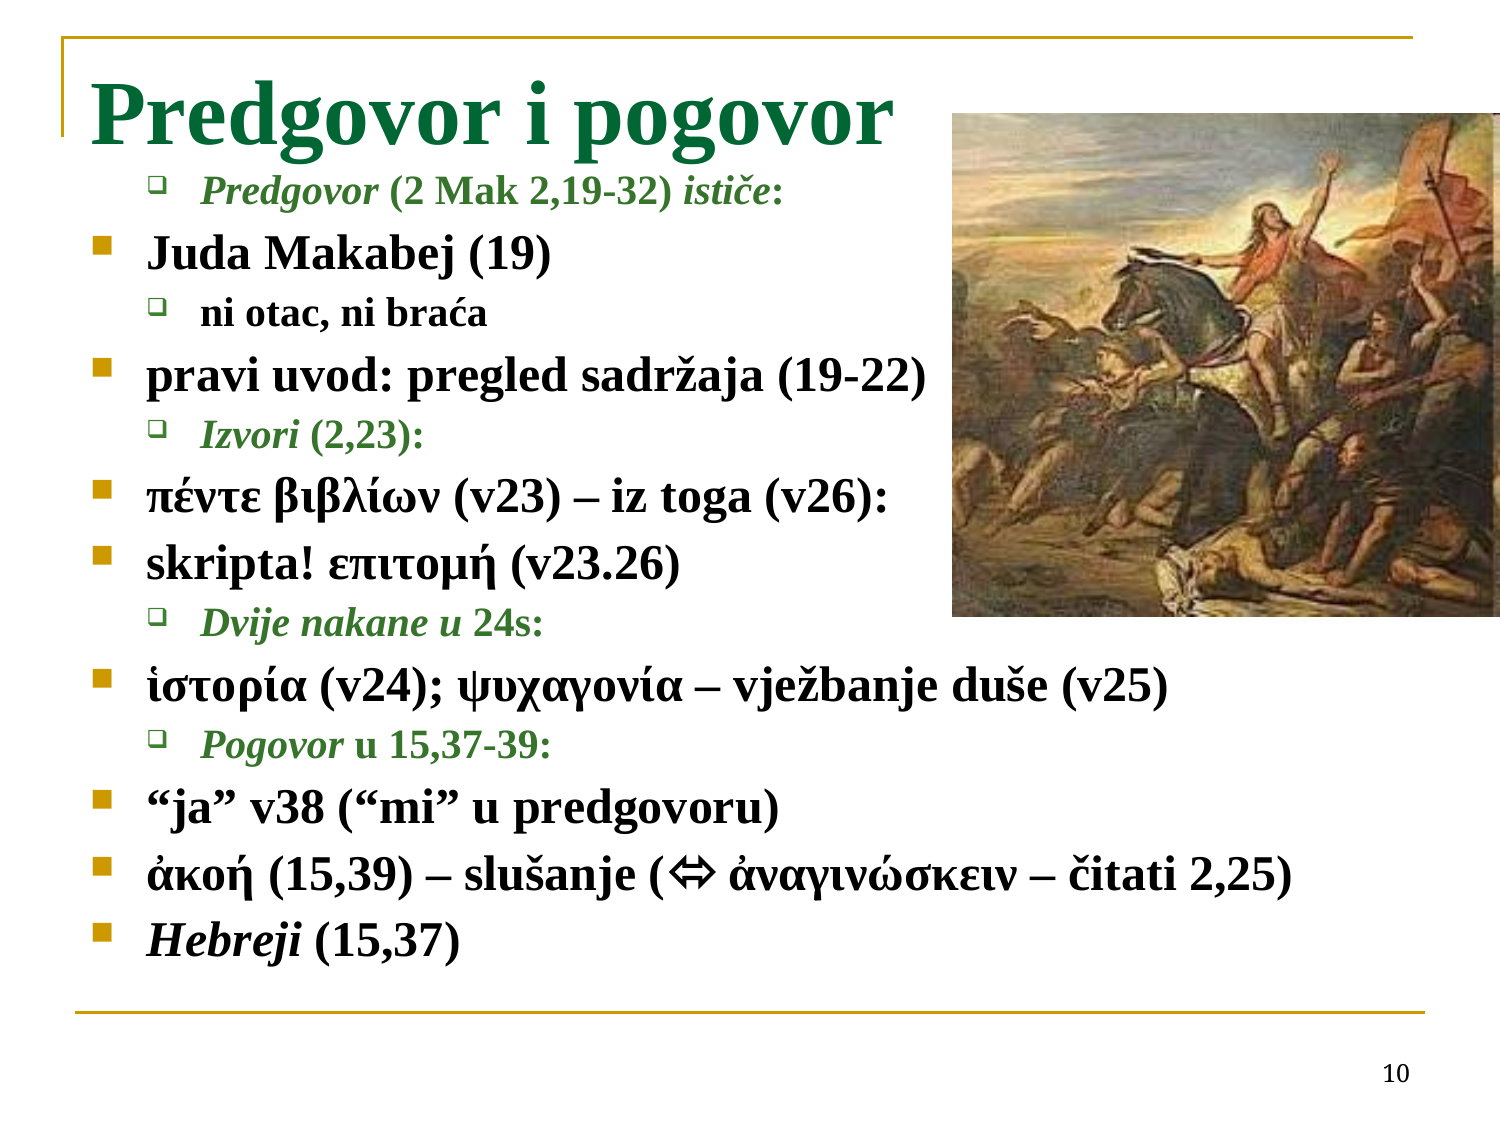

# Predgovor i pogovor
Predgovor (2 Mak 2,19-32) ističe:
Juda Makabej (19)
ni otac, ni braća
pravi uvod: pregled sadržaja (19-22)
Izvori (2,23):
πέντε βιβλίων (v23) – iz toga (v26):
skripta! επιτομή (v23.26)
Dvije nakane u 24s:
ἱστορία (v24); ψυχαγονία – vježbanje duše (v25)
Pogovor u 15,37-39:
“ja” v38 (“mi” u predgovoru)
ἀκοή (15,39) – slušanje ( ἀναγινώσκειν – čitati 2,25)
Hebreji (15,37)